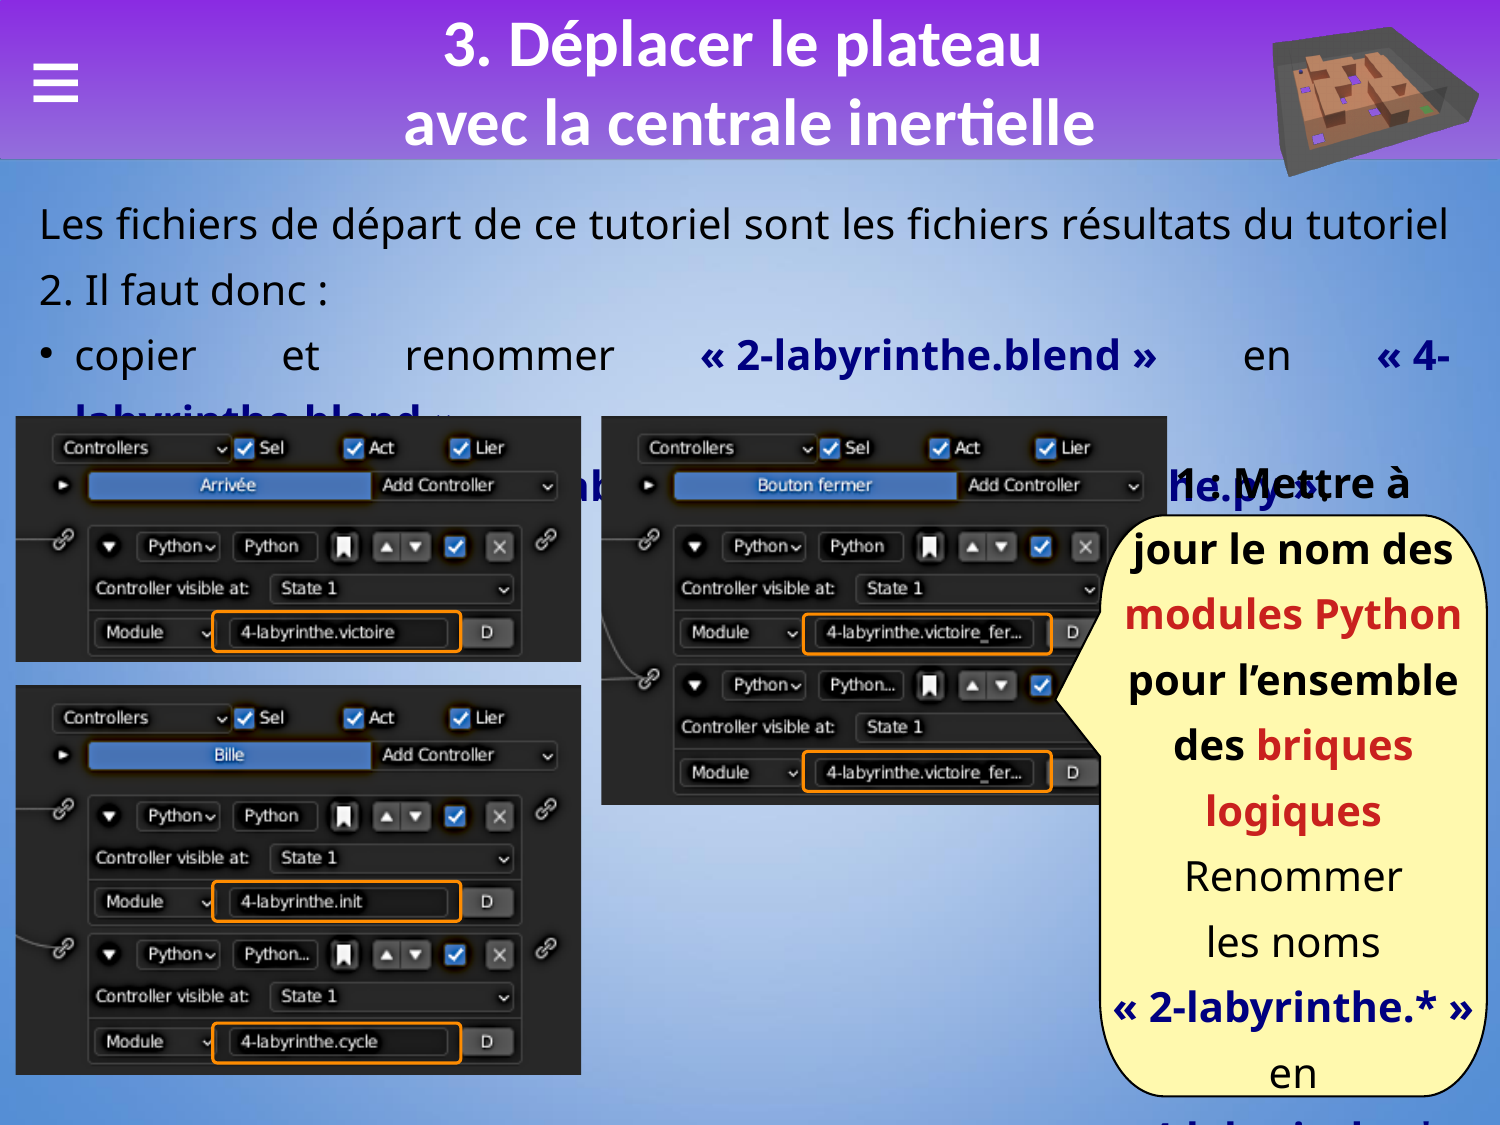

3. Déplacer le plateau
avec la centrale inertielle
≡
Les fichiers de départ de ce tutoriel sont les fichiers résultats du tutoriel 2. Il faut donc :
copier et renommer « 2-labyrinthe.blend » en « 4-labyrinthe.blend »,
copier et renommer « 2-labyrinthe.py» en « 4-labyrinthe.py ».
1 : Mettre à
jour le nom des
modules Python
pour l’ensemble
des briques
logiques
Renommer
les noms
« 2-labyrinthe.* »
en
« 4-labyrinthe.* »